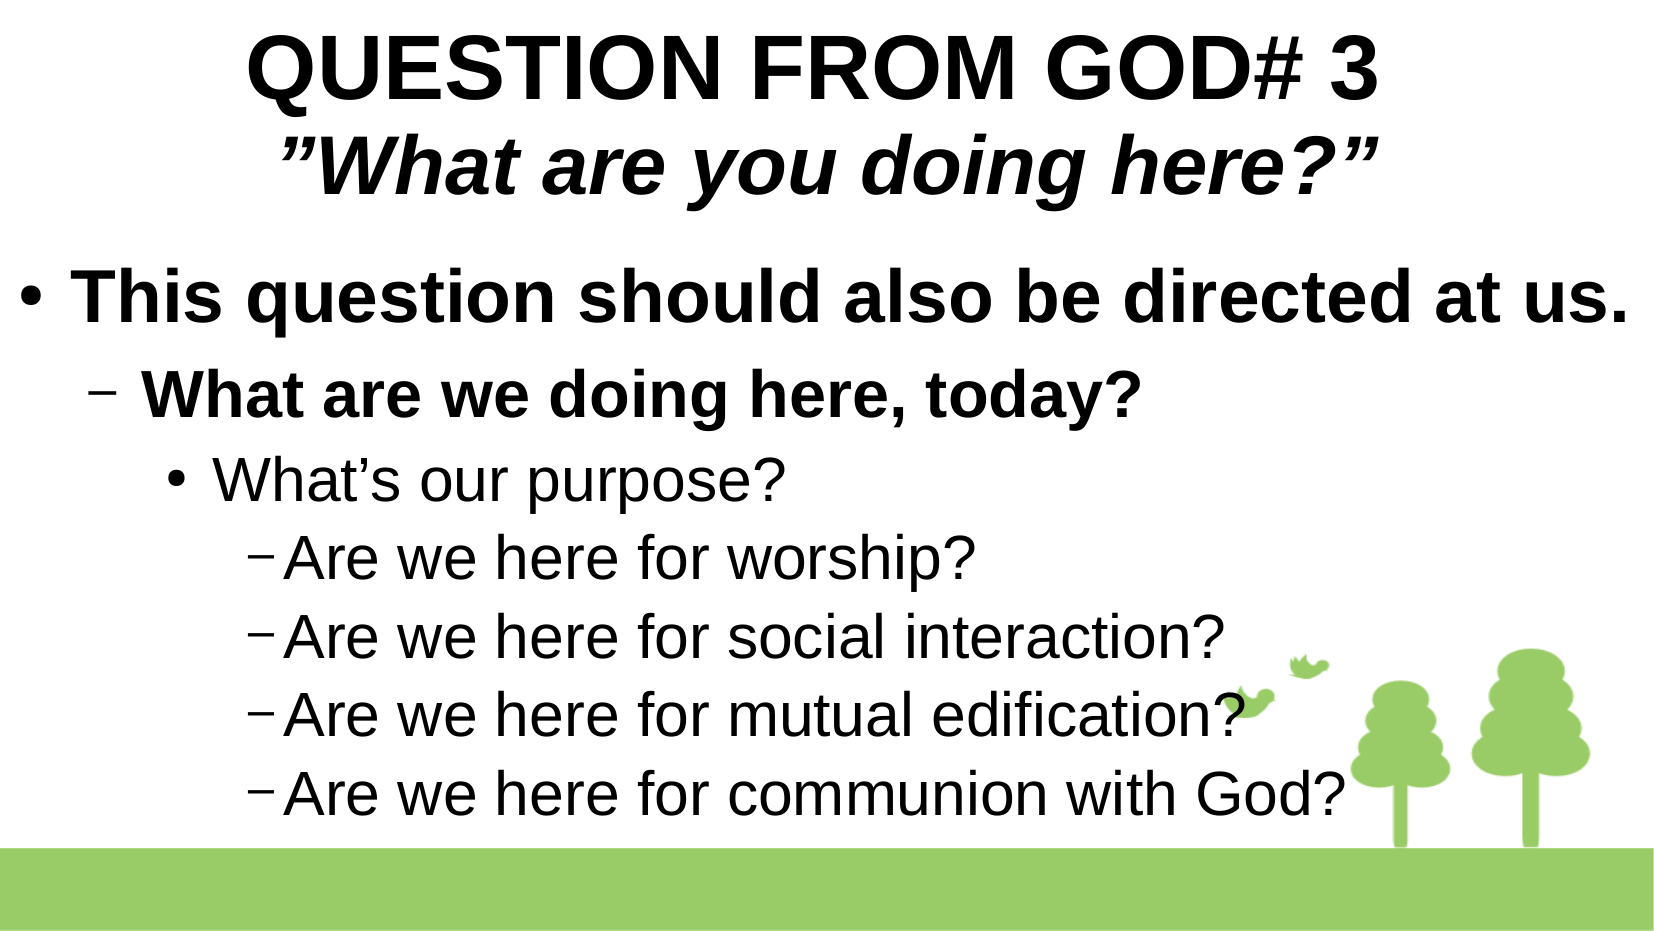

# QUESTION FROM GOD# 3 ”What are you doing here?”
This question should also be directed at us.
What are we doing here, today?
What’s our purpose?
Are we here for worship?
Are we here for social interaction?
Are we here for mutual edification?
Are we here for communion with God?